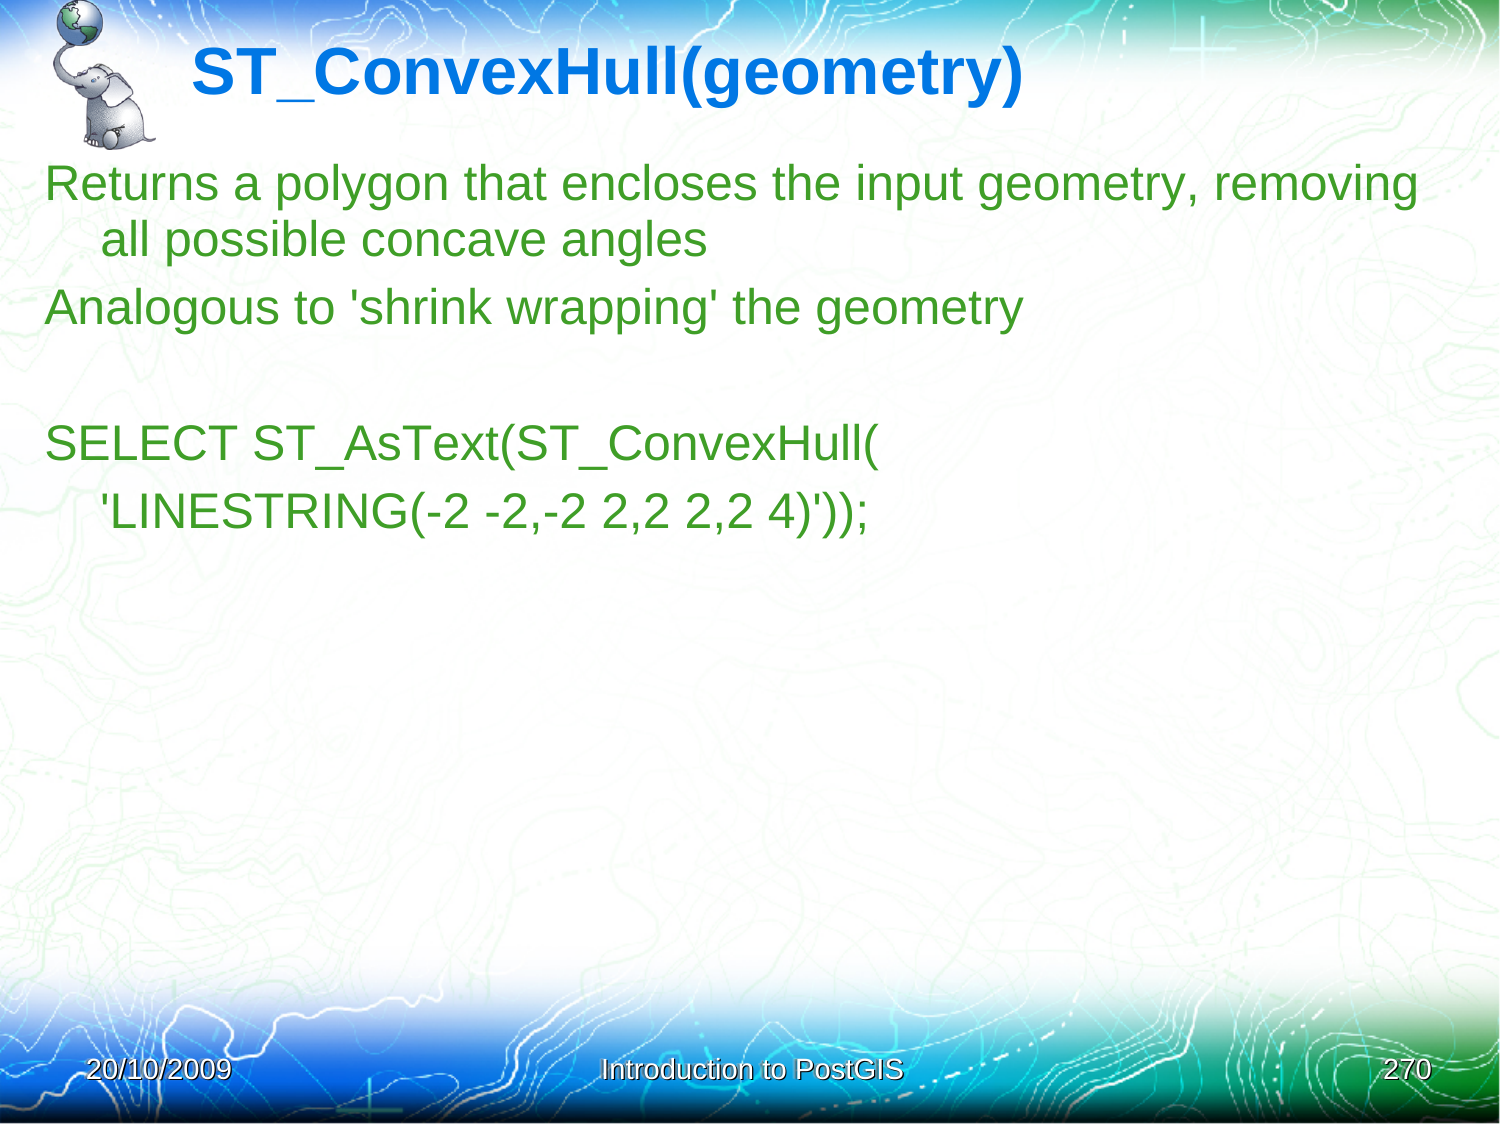

# ST_ConvexHull(geometry)
Returns a polygon that encloses the input geometry, removing all possible concave angles
Analogous to 'shrink wrapping' the geometry
SELECT ST_AsText(ST_ConvexHull(
 'LINESTRING(-2 -2,-2 2,2 2,2 4)'));
20/10/2009
Introduction to PostGIS
270